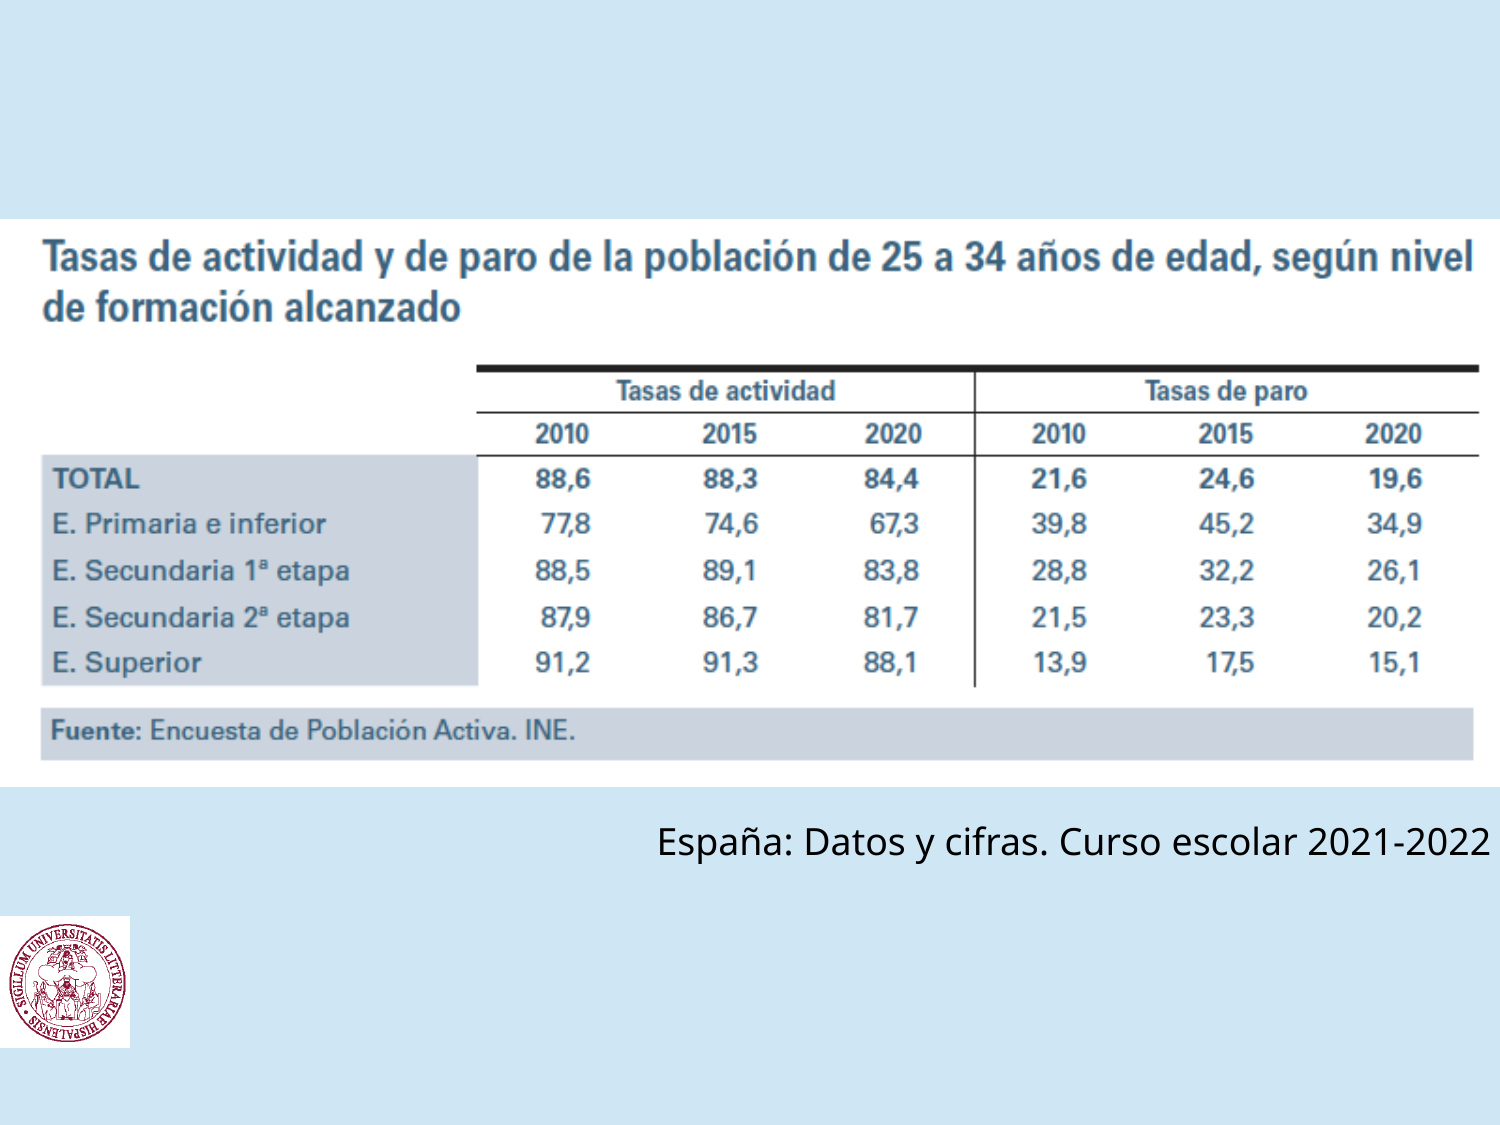

España: Datos y cifras. Curso escolar 2021-2022